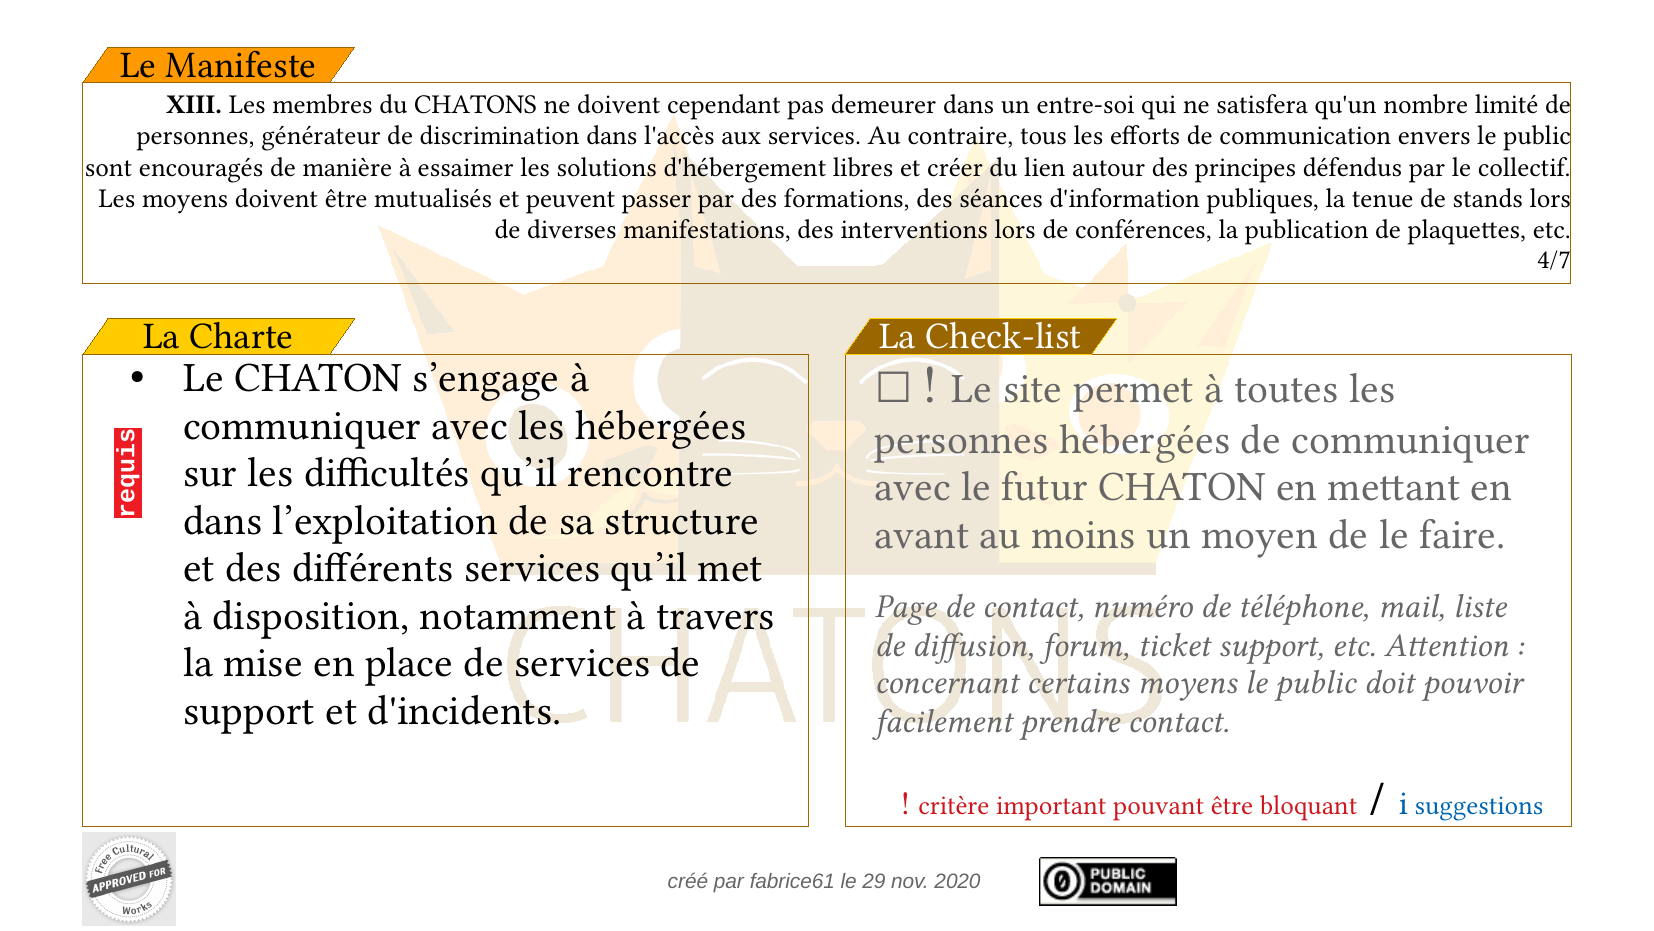

Le Manifeste
# XIII. Les membres du CHATONS ne doivent cependant pas demeurer dans un entre-soi qui ne satisfera qu'un nombre limité de personnes, générateur de discrimination dans l'accès aux services. Au contraire, tous les efforts de communication envers le public sont encouragés de manière à essaimer les solutions d'hébergement libres et créer du lien autour des principes défendus par le collectif. Les moyens doivent être mutualisés et peuvent passer par des formations, des séances d'information publiques, la tenue de stands lors de diverses manifestations, des interventions lors de conférences, la publication de plaquettes, etc. 4/7
La Charte
La Check-list
Le CHATON s’engage à communiquer avec les hébergées sur les difficultés qu’il rencontre dans l’exploitation de sa structure et des différents services qu’il met à disposition, notamment à travers la mise en place de services de support et d'incidents.
☐ ! Le site permet à toutes les personnes hébergées de communiquer avec le futur CHATON en mettant en avant au moins un moyen de le faire.
Page de contact, numéro de téléphone, mail, liste de diffusion, forum, ticket support, etc. Attention : concernant certains moyens le public doit pouvoir facilement prendre contact.
requis